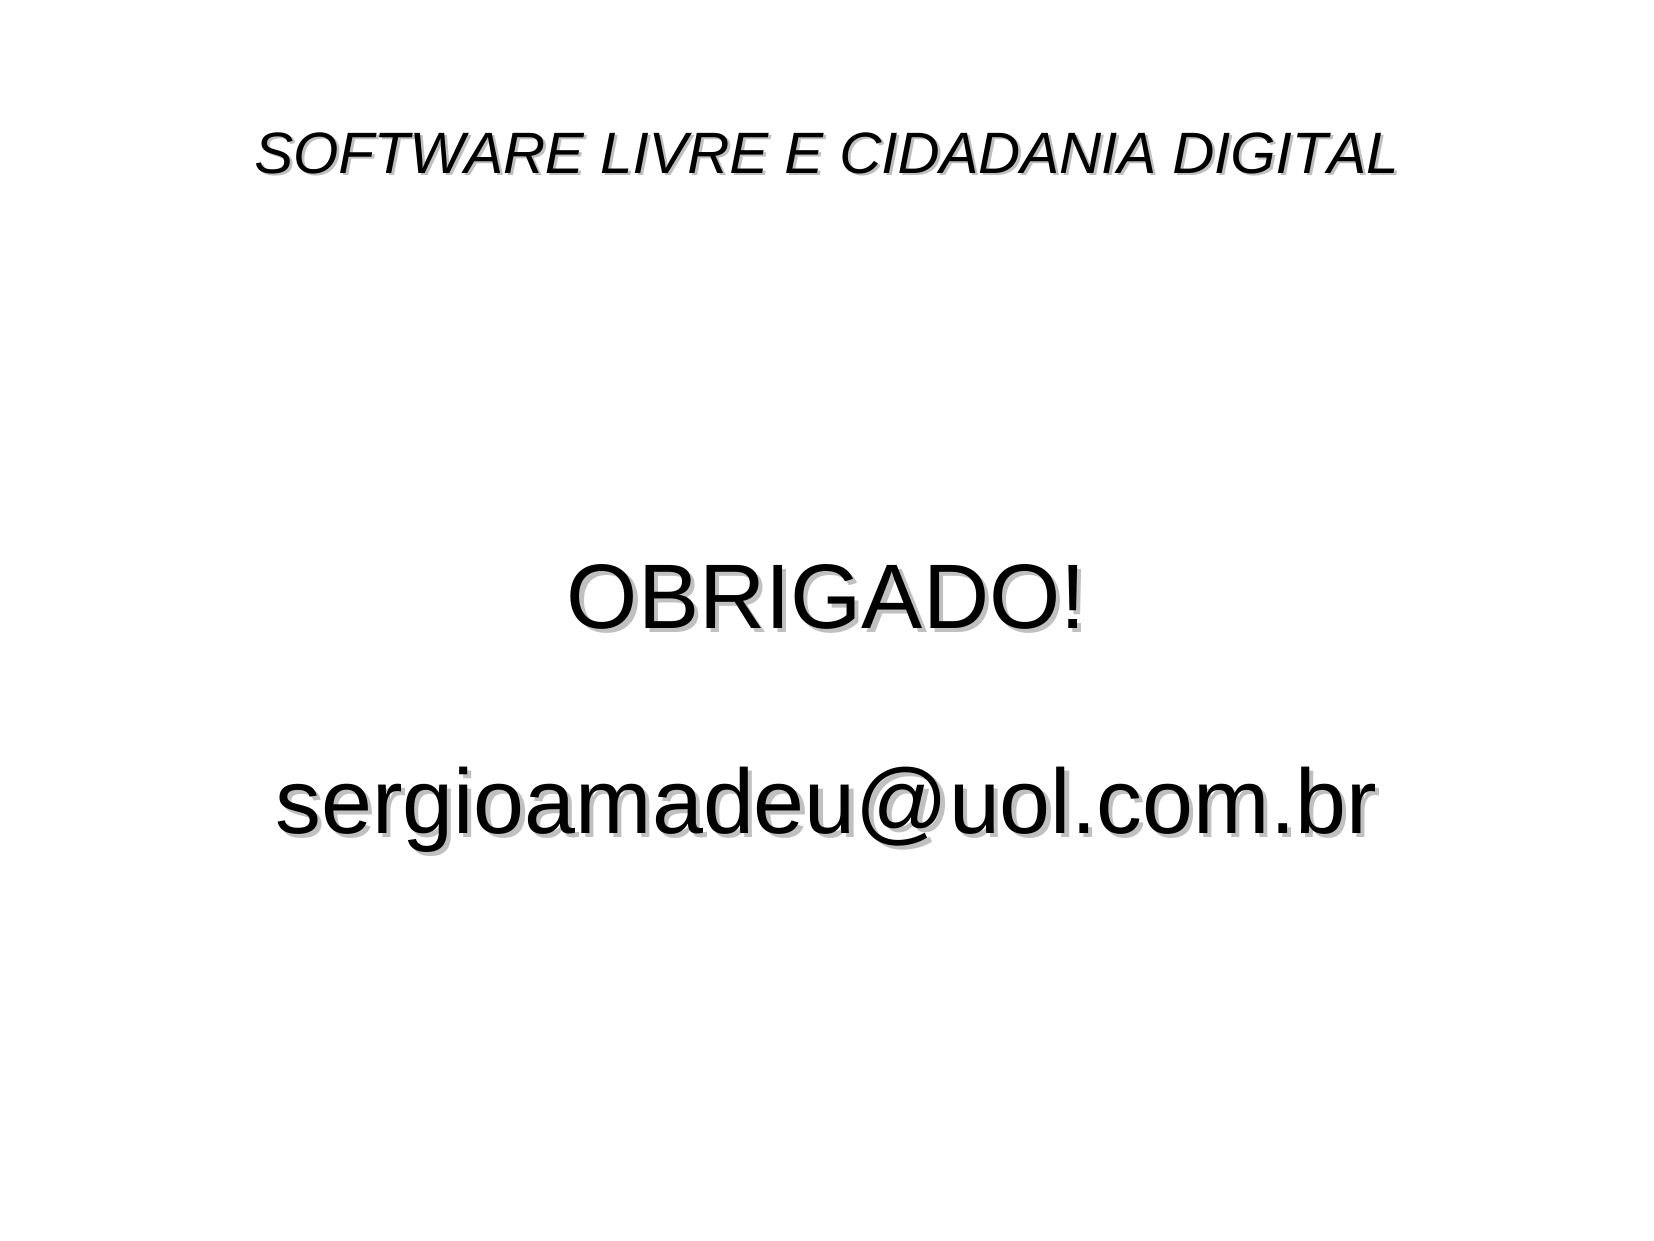

# SOFTWARE LIVRE E CIDADANIA DIGITAL
OBRIGADO!
sergioamadeu@uol.com.br